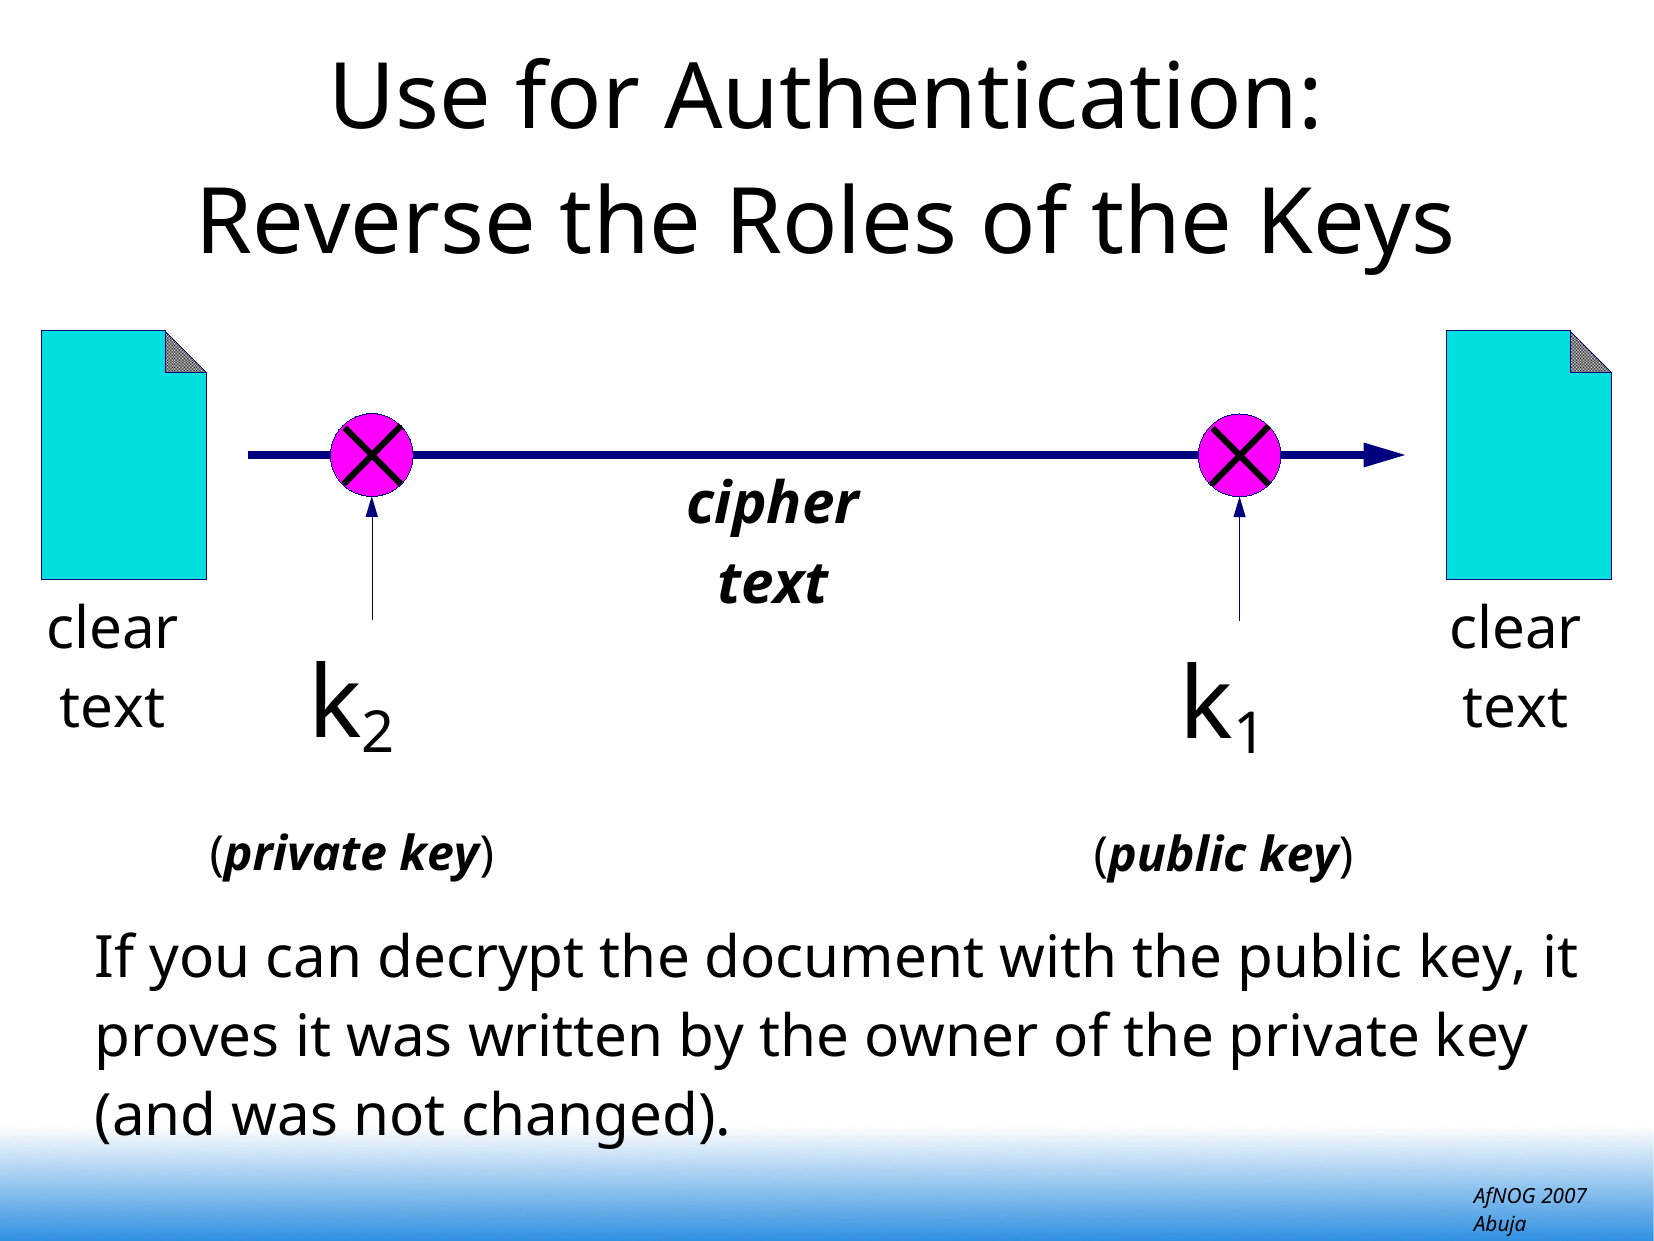

# Use for Authentication: Reverse the Roles of the Keys
cipher
text
clear
text
clear
text
k2
(private key)
k1
(public key)
If you can decrypt the document with the public key, it
proves it was written by the owner of the private key
(and was not changed).